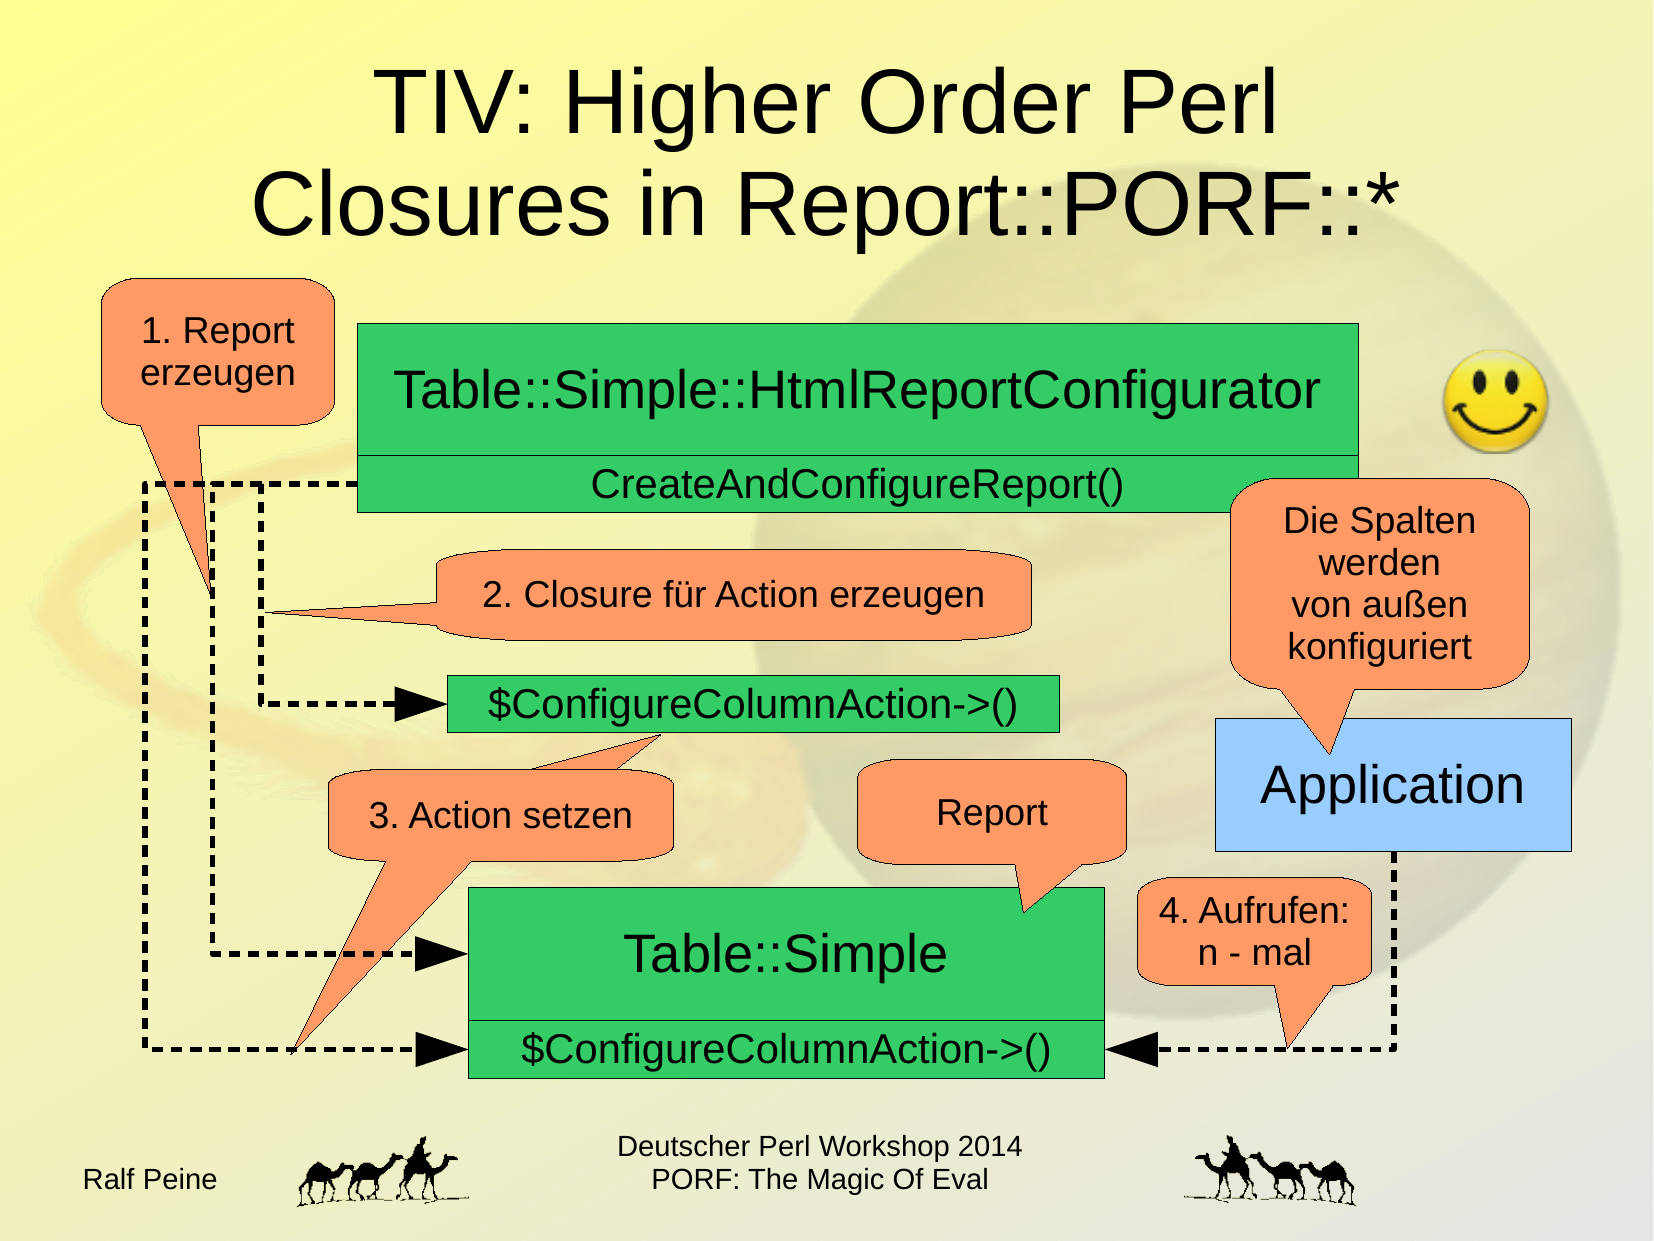

# TIV: Higher Order Perl Closures in Report::PORF::*
1. Report
erzeugen
Table::Simple::HtmlReportConfigurator
CreateAndConfigureReport()
Die Spalten
werden
von außen
konfiguriert
2. Closure für Action erzeugen
$ConfigureColumnAction->()
Application
Report
Action setzen
3. Action setzen
4. Aufrufen:
n - mal
Table::Simple
$ConfigureColumnAction->()